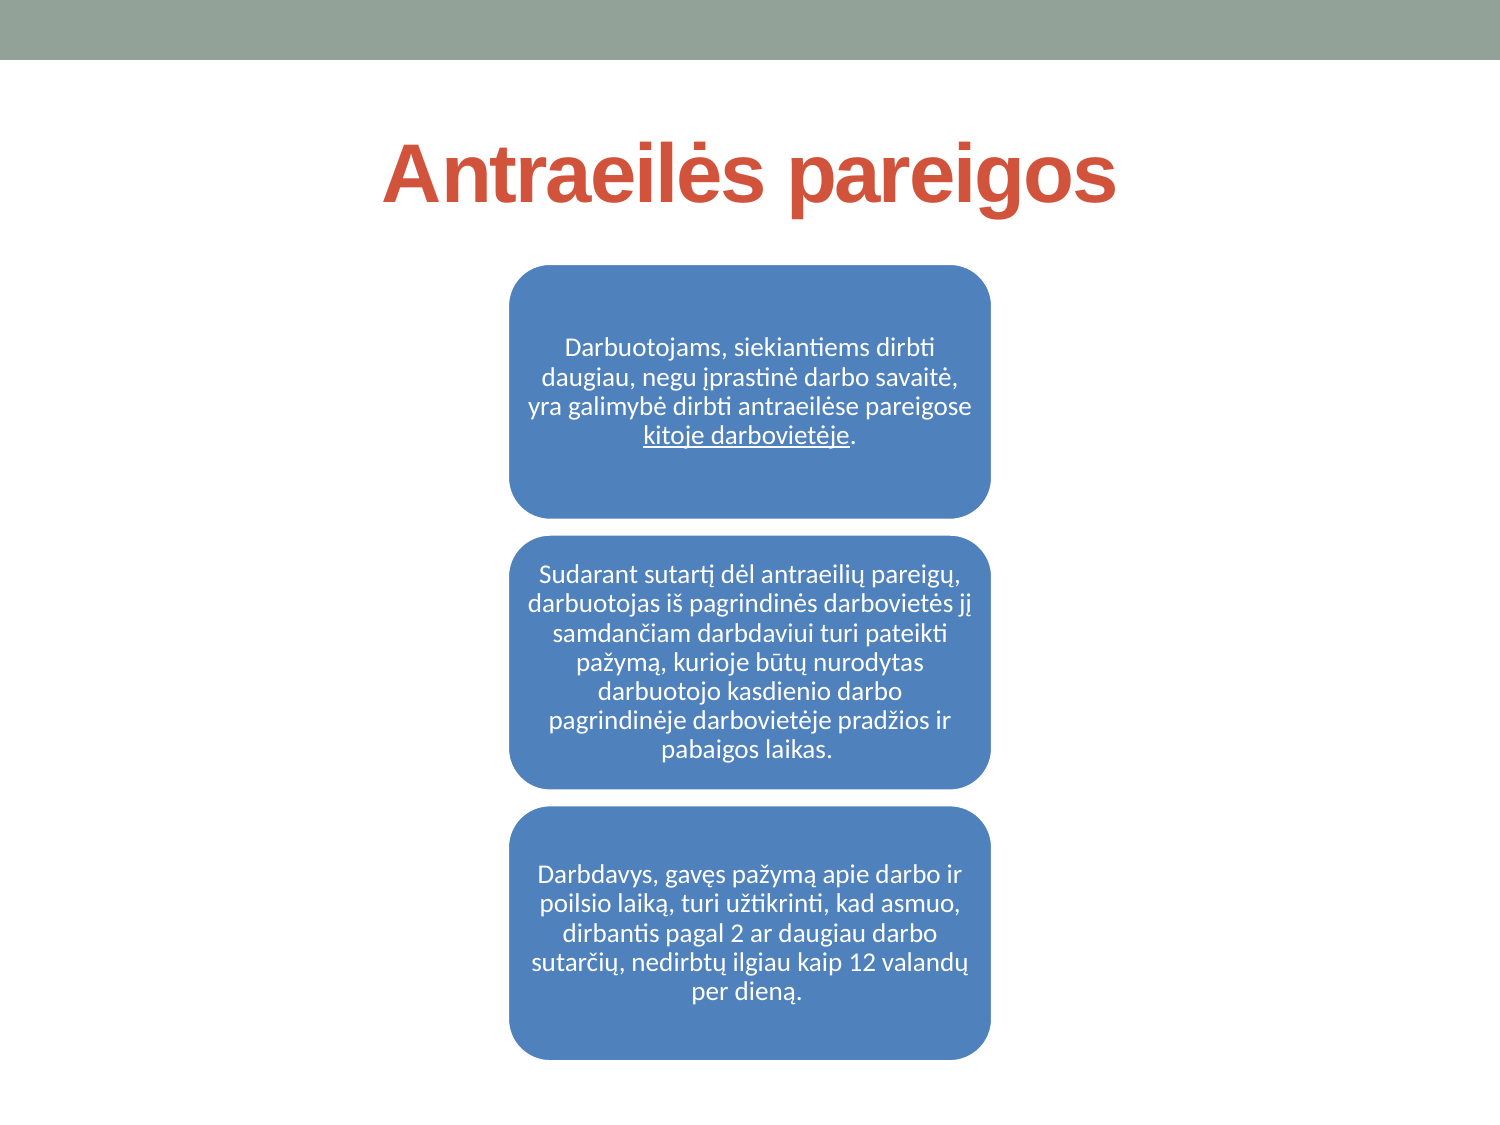

# Antraeilės pareigos
Darbuotojams, siekiantiems dirbti daugiau, negu įprastinė darbo savaitė, yra galimybė dirbti antraeilėse pareigose kitoje darbovietėje.
Sudarant sutartį dėl antraeilių pareigų, darbuotojas iš pagrindinės darbovietės jį samdančiam darbdaviui turi pateikti pažymą, kurioje būtų nurodytas darbuotojo kasdienio darbo pagrindinėje darbovietėje pradžios ir pabaigos laikas.
Darbdavys, gavęs pažymą apie darbo ir poilsio laiką, turi užtikrinti, kad asmuo, dirbantis pagal 2 ar daugiau darbo sutarčių, nedirbtų ilgiau kaip 12 valandų per dieną.